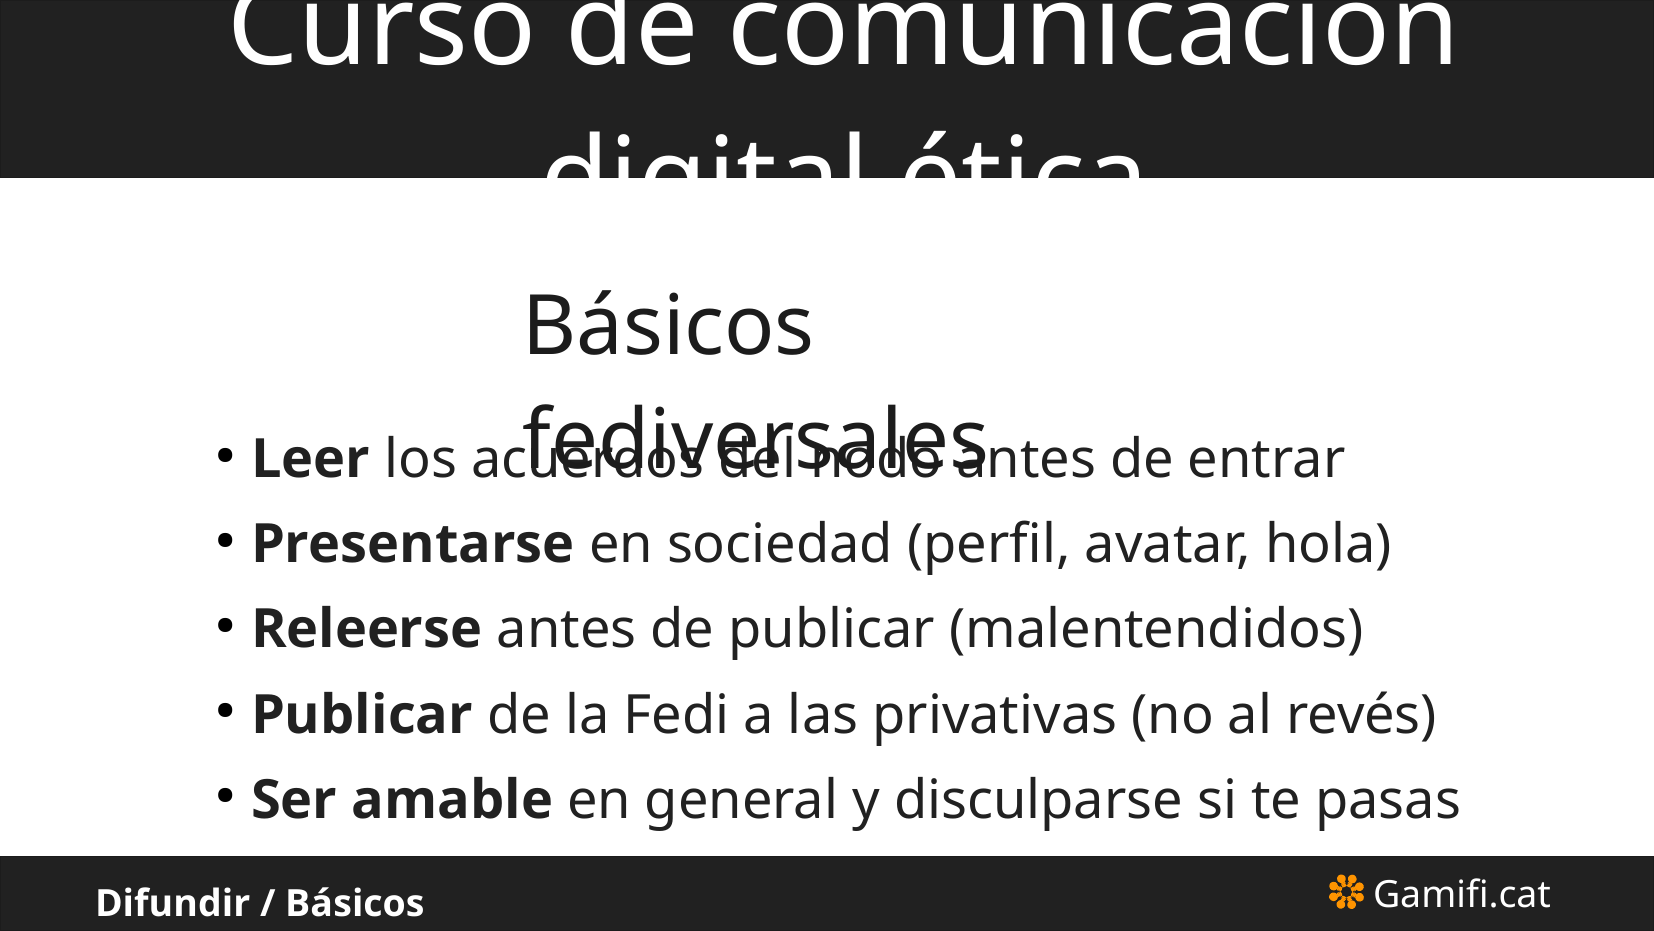

# Curso de comunicación digital ética
Básicos fediversales
Leer los acuerdos del nodo antes de entrar
Presentarse en sociedad (perfil, avatar, hola)
Releerse antes de publicar (malentendidos)
Publicar de la Fedi a las privativas (no al revés)
Ser amable en general y disculparse si te pasas
Gamifi.cat
Difundir / Básicos